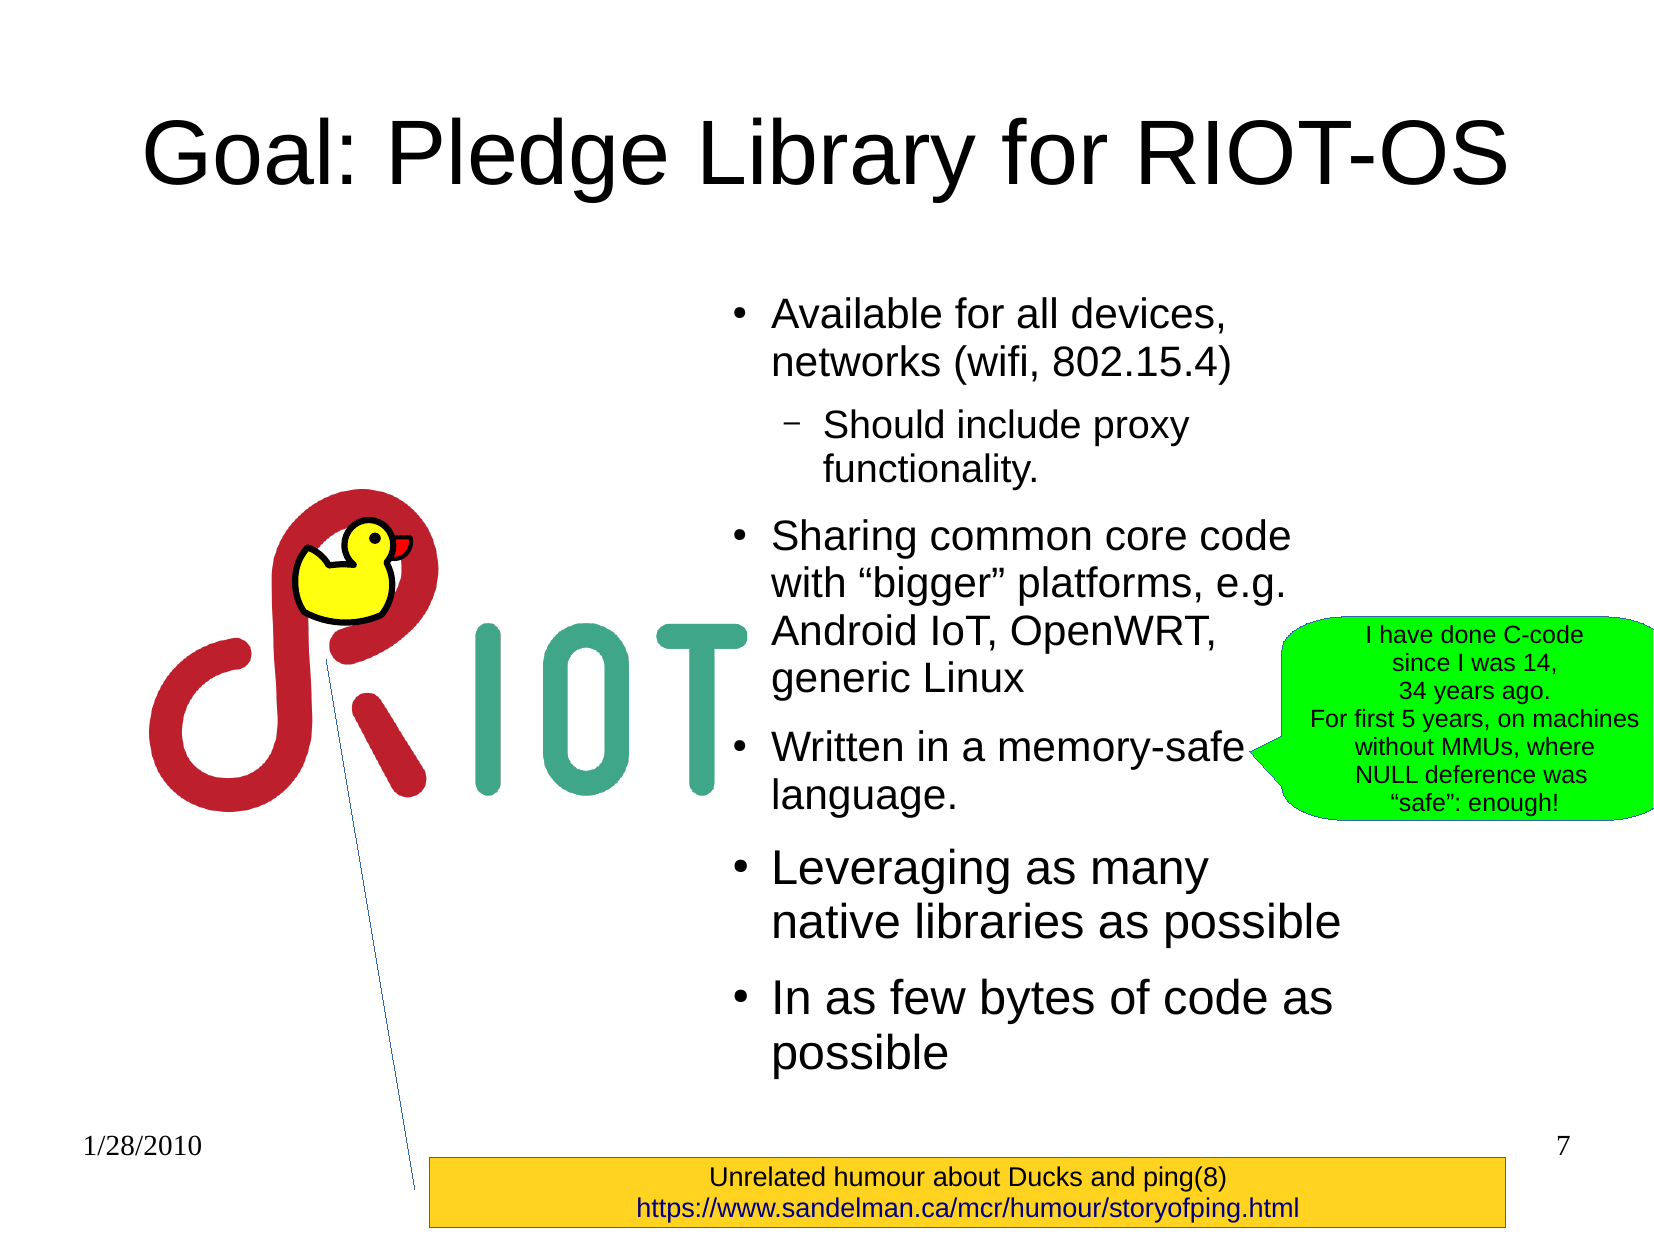

# Goal: Pledge Library for RIOT-OS
Available for all devices, networks (wifi, 802.15.4)
Should include proxy functionality.
Sharing common core code with “bigger” platforms, e.g. Android IoT, OpenWRT, generic Linux
Written in a memory-safe language.
Leveraging as many native libraries as possible
In as few bytes of code as possible
I have done C-code
since I was 14,
34 years ago.
For first 5 years, on machines
without MMUs, where
NULL deference was
“safe”: enough!
1/28/2010
7
Unrelated humour about Ducks and ping(8)
https://www.sandelman.ca/mcr/humour/storyofping.html